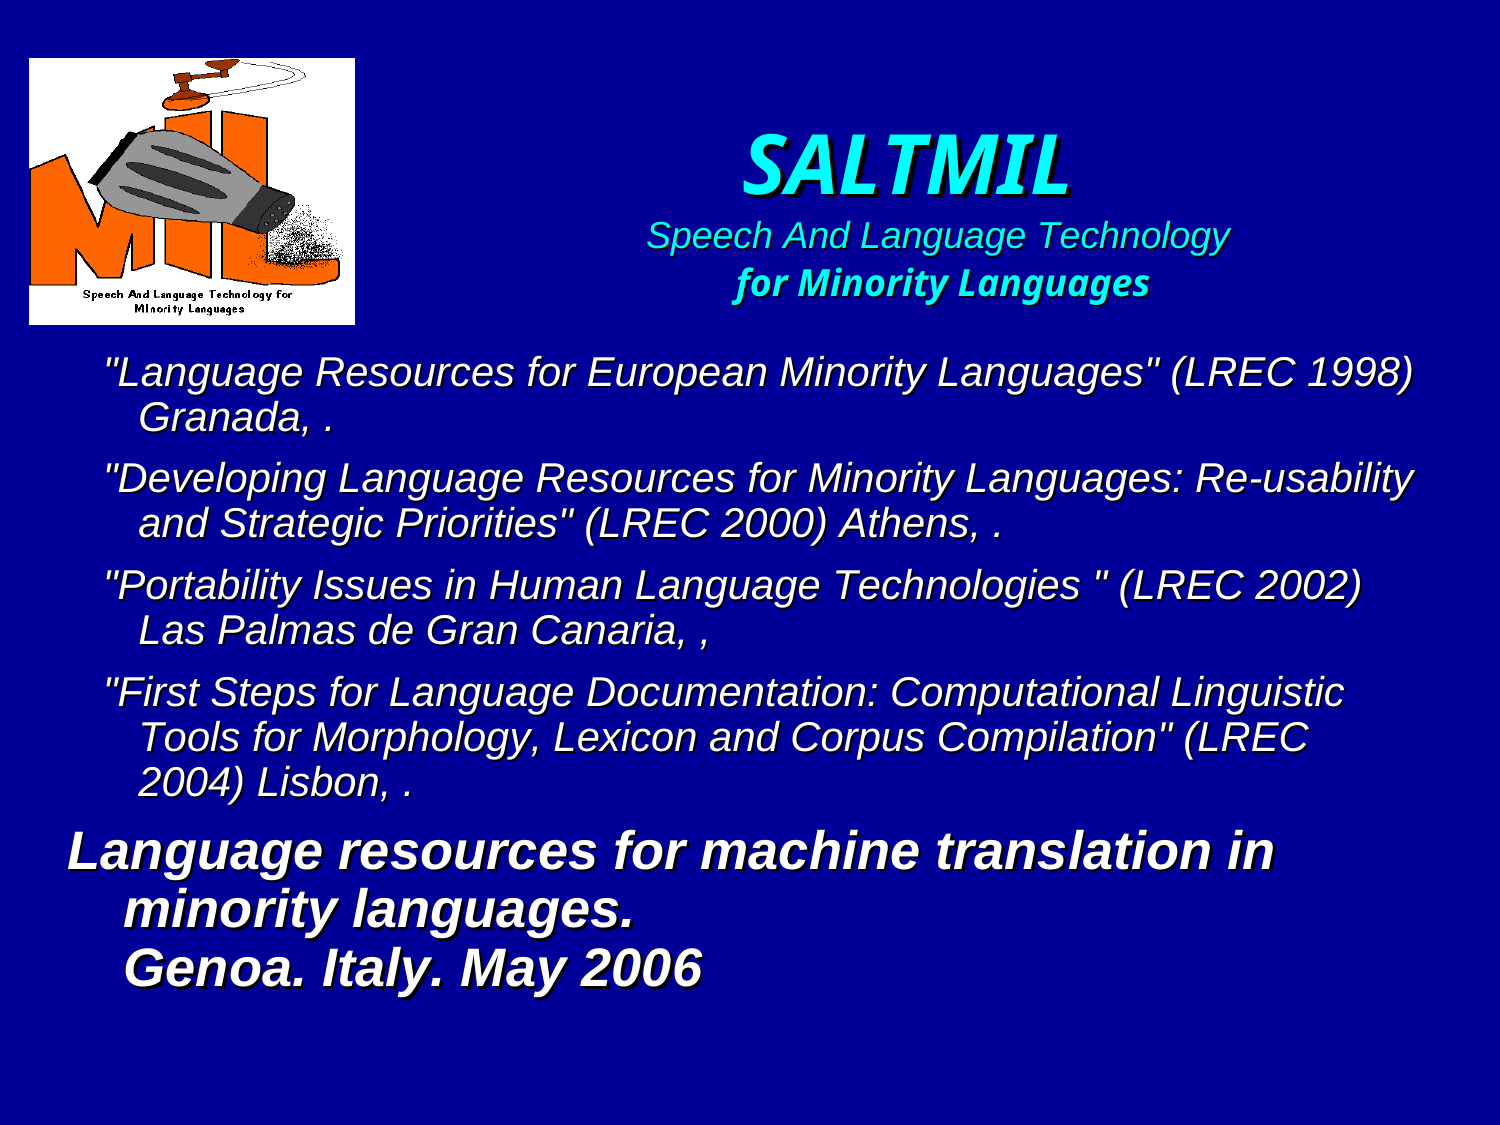

# SALTMIL Speech And Language Technology for Minority Languages
"Language Resources for European Minority Languages" (LREC 1998) Granada, .
"Developing Language Resources for Minority Languages: Re-usability and Strategic Priorities" (LREC 2000) Athens, .
"Portability Issues in Human Language Technologies " (LREC 2002) Las Palmas de Gran Canaria, ,
"First Steps for Language Documentation: Computational Linguistic Tools for Morphology, Lexicon and Corpus Compilation" (LREC 2004) Lisbon, .
Language resources for machine translation in minority languages.
Genoa. Italy. May 2006